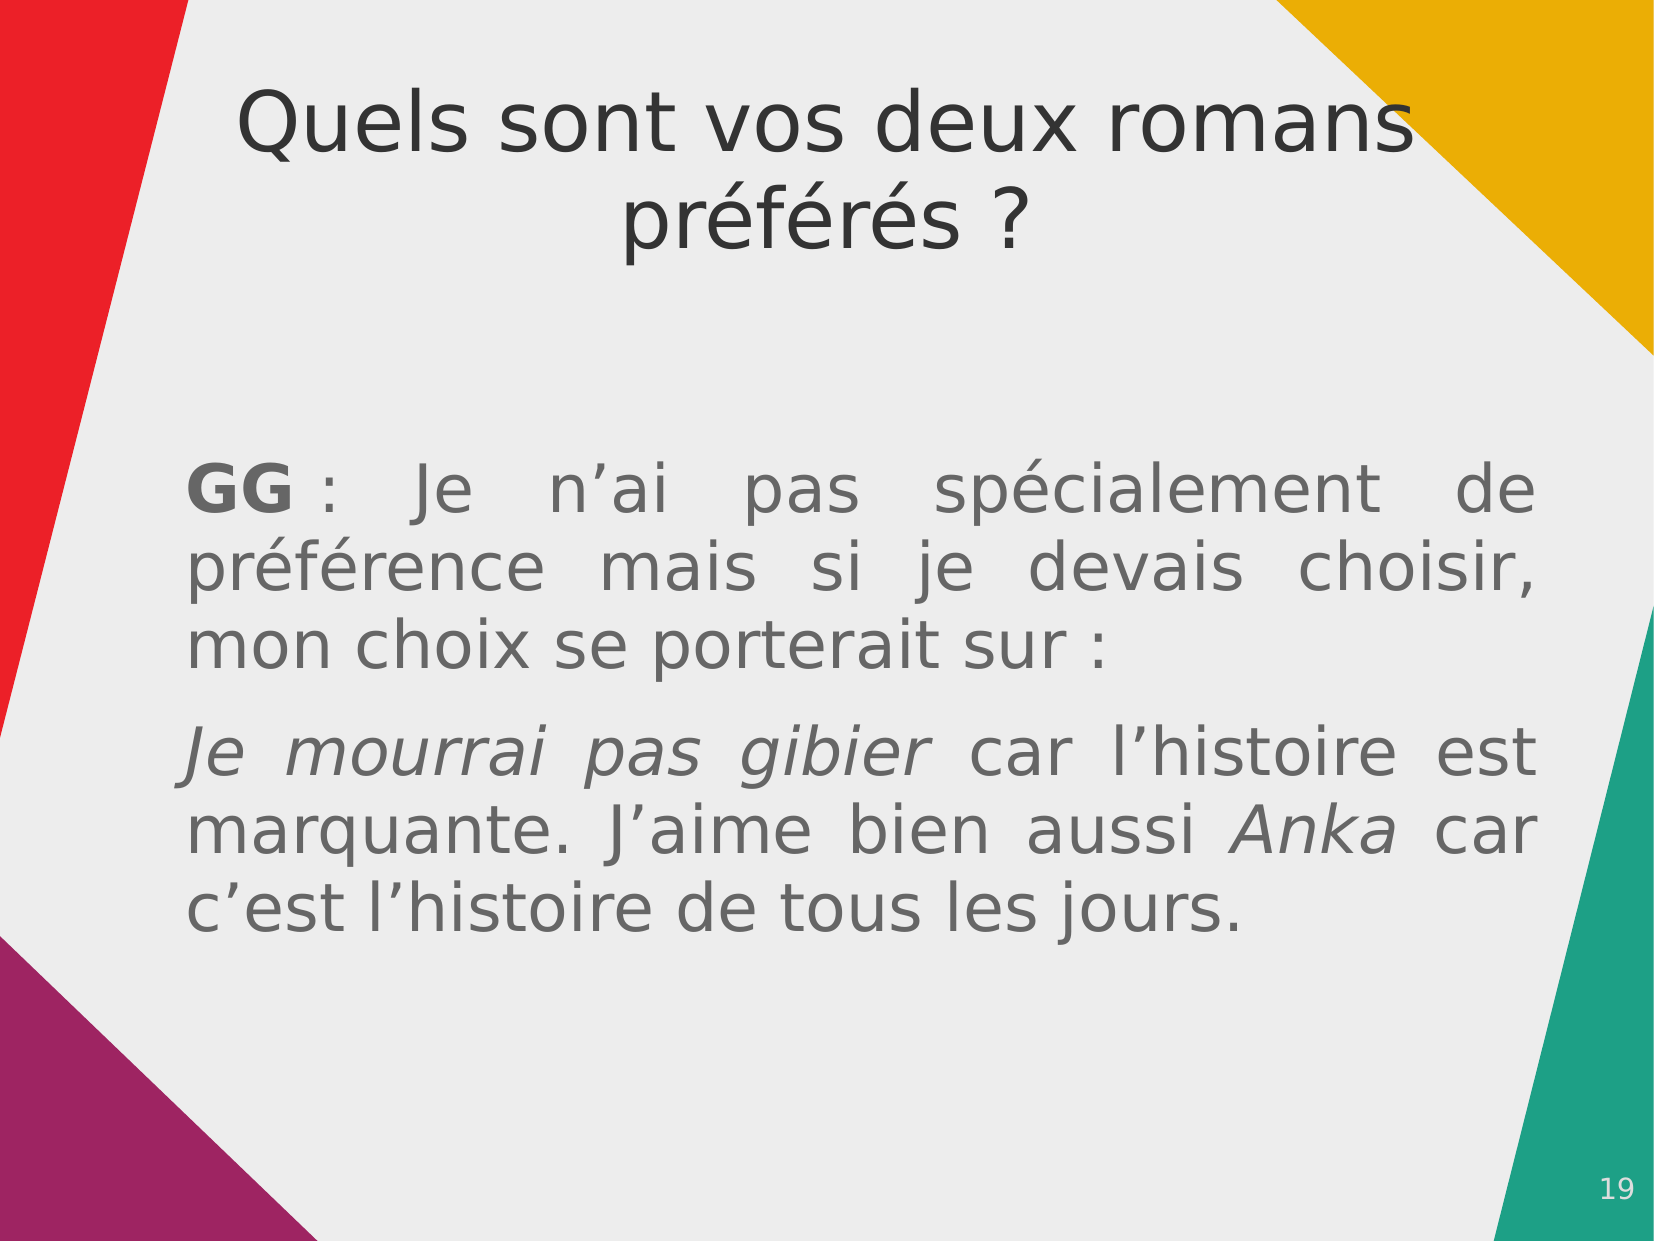

# Quels sont vos deux romans préférés ?
GG : Je n’ai pas spécialement de préférence mais si je devais choisir, mon choix se porterait sur :
Je mourrai pas gibier car l’histoire est marquante. J’aime bien aussi Anka car c’est l’histoire de tous les jours.
19